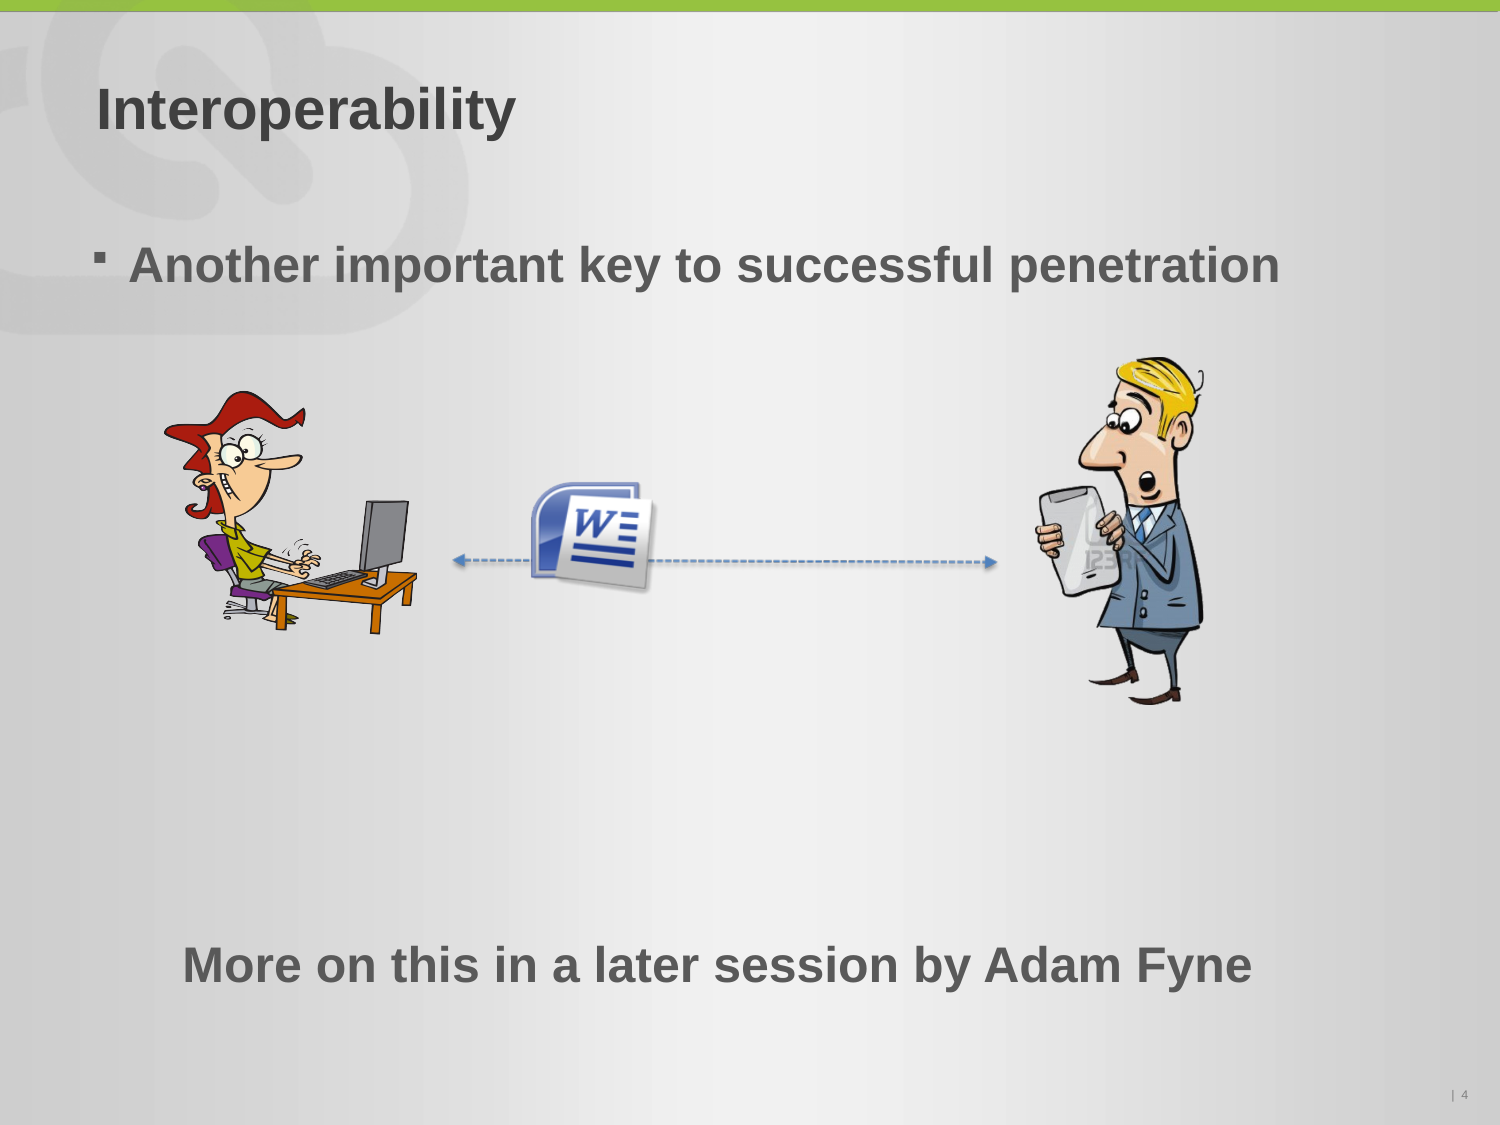

# Interoperability
Another important key to successful penetration
More on this in a later session by Adam Fyne